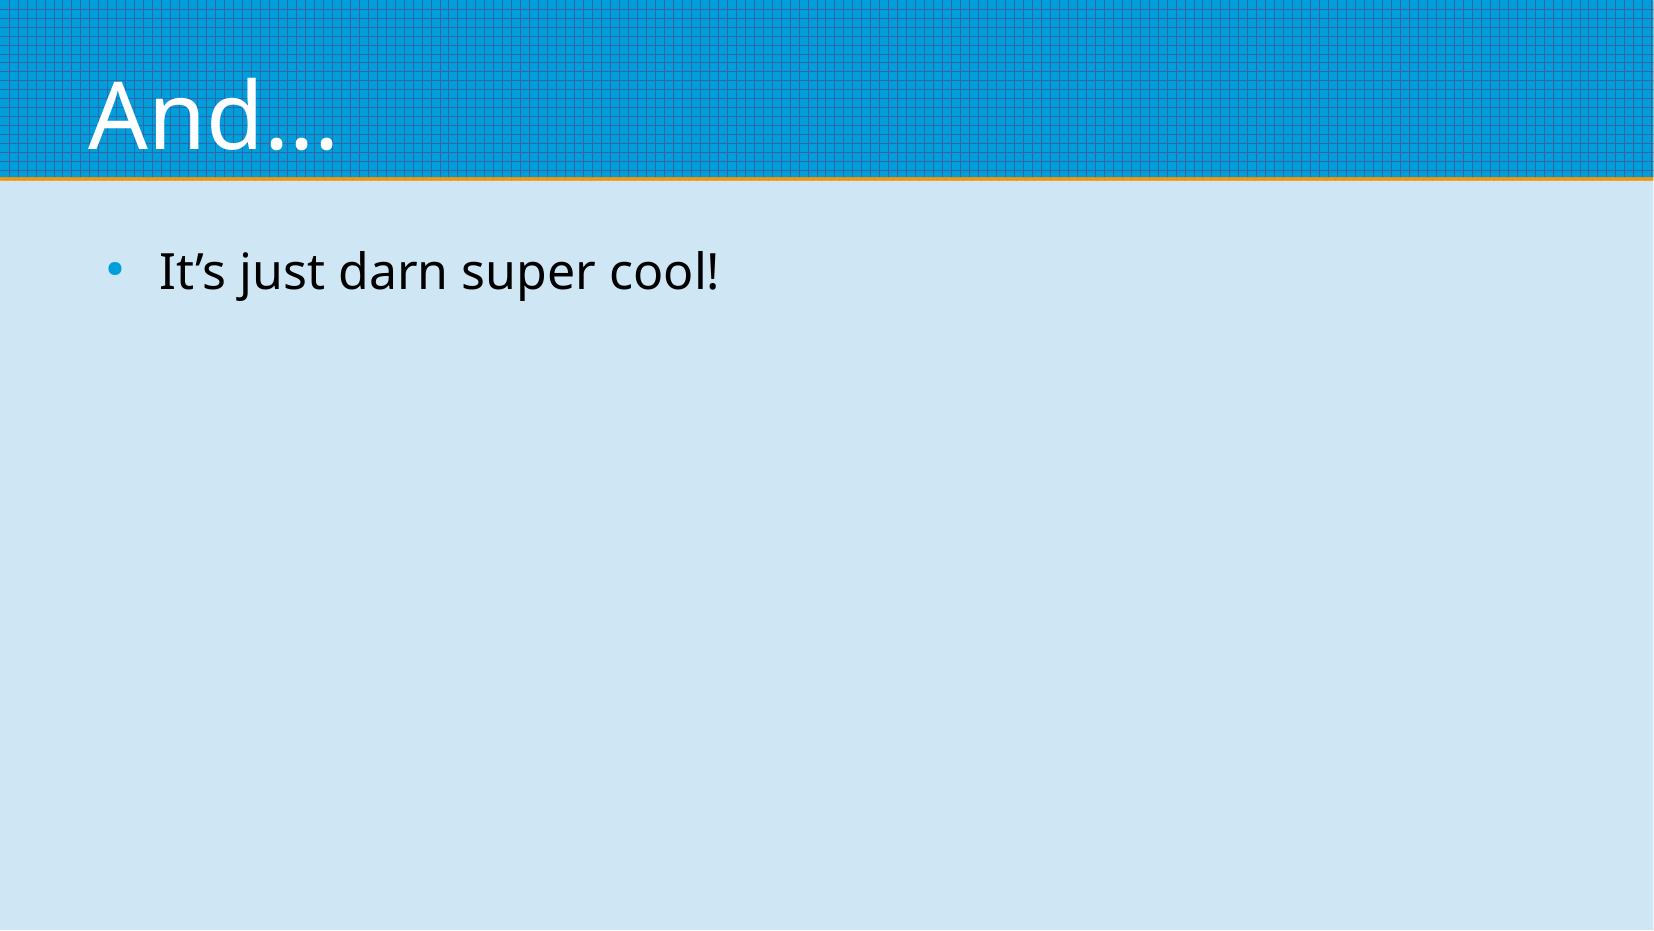

# And...
It’s just darn super cool!